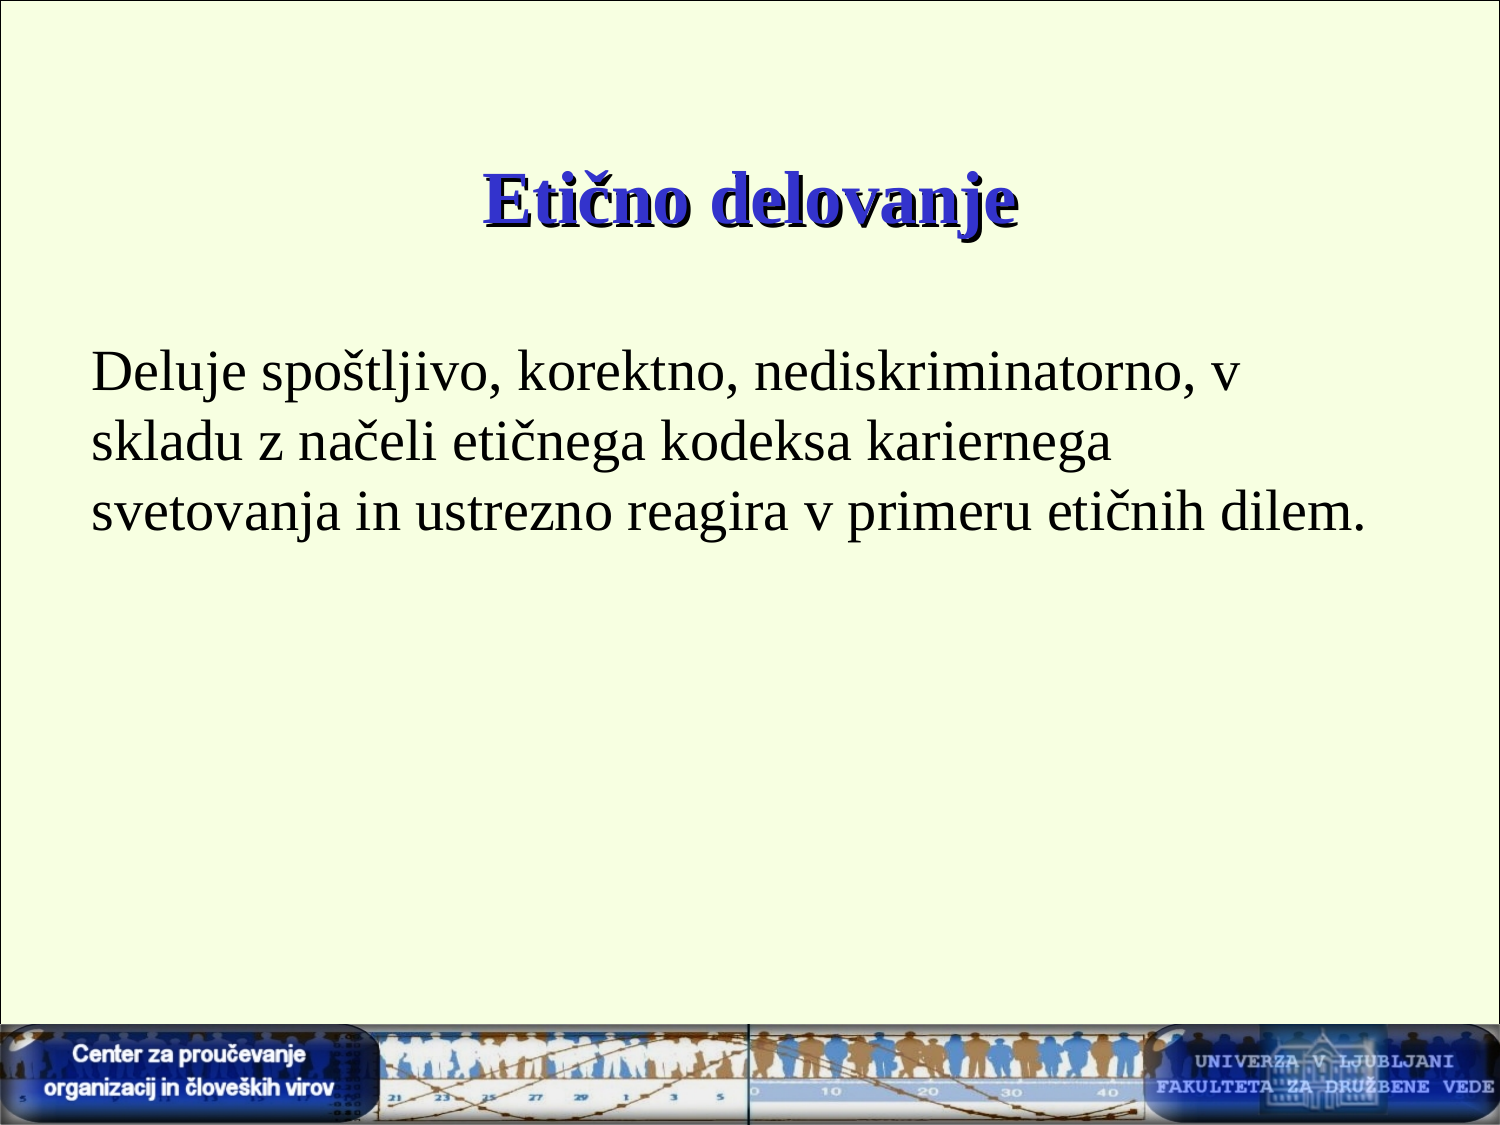

# Etično delovanje
Deluje spoštljivo, korektno, nediskriminatorno, v skladu z načeli etičnega kodeksa kariernega svetovanja in ustrezno reagira v primeru etičnih dilem.